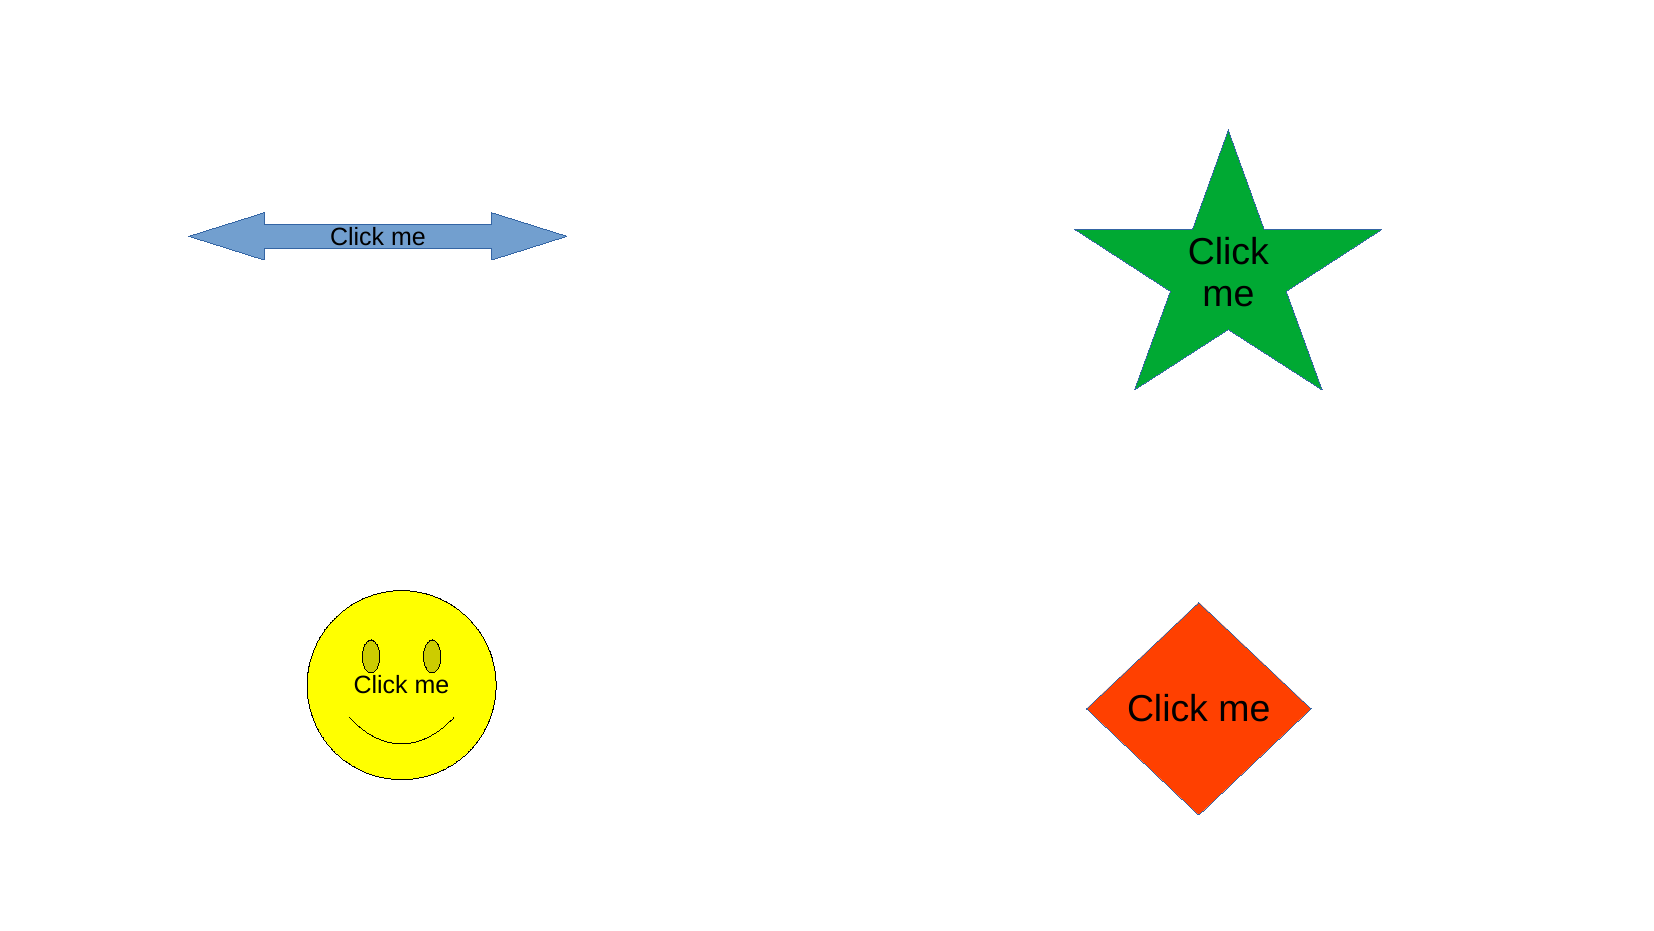

Click me
Click me
Click me
Click me